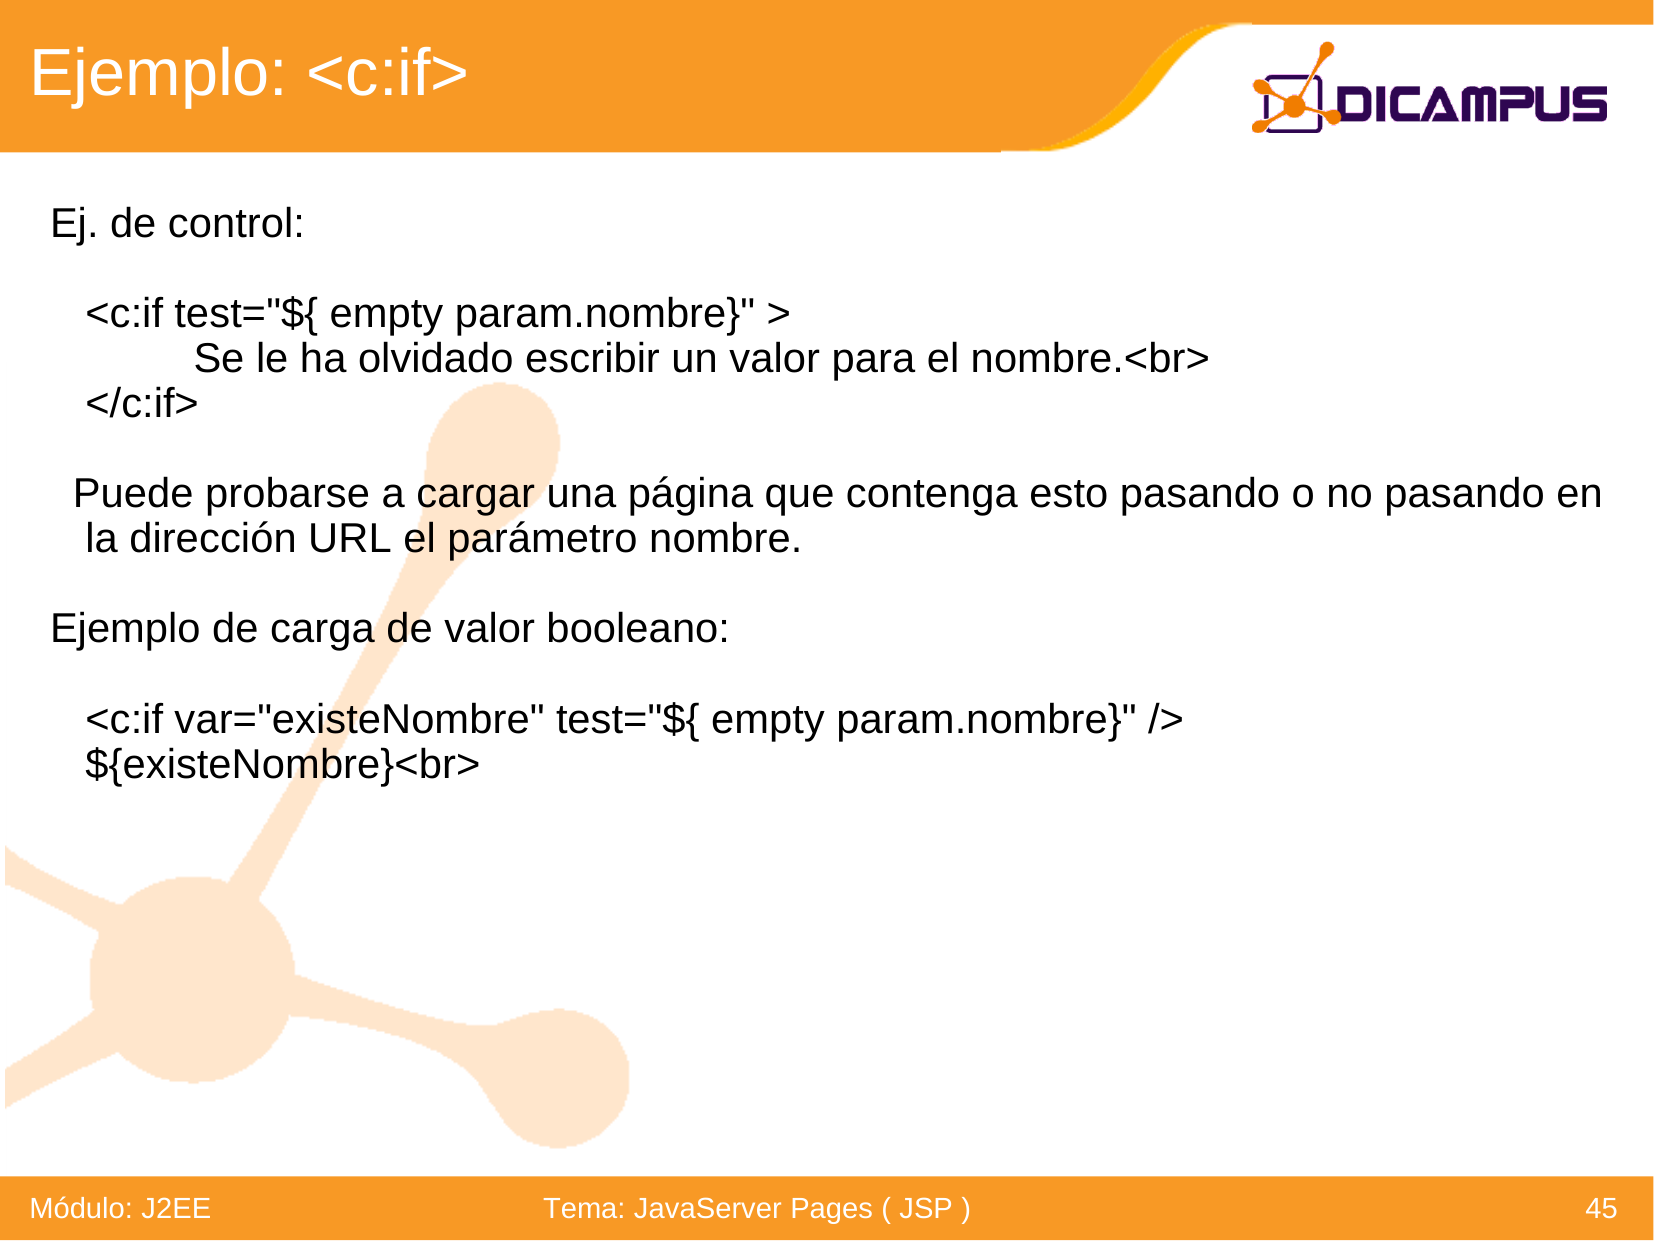

Ejemplo: <c:if>
Ej. de control:
	<c:if test="${ empty param.nombre}" >
 		 Se le ha olvidado escribir un valor para el nombre.<br>
	</c:if>
 Puede probarse a cargar una página que contenga esto pasando o no pasando en la dirección URL el parámetro nombre.
Ejemplo de carga de valor booleano:
	<c:if var="existeNombre" test="${ empty param.nombre}" />
	${existeNombre}<br>
Módulo: J2EE
Tema: JavaServer Pages ( JSP )